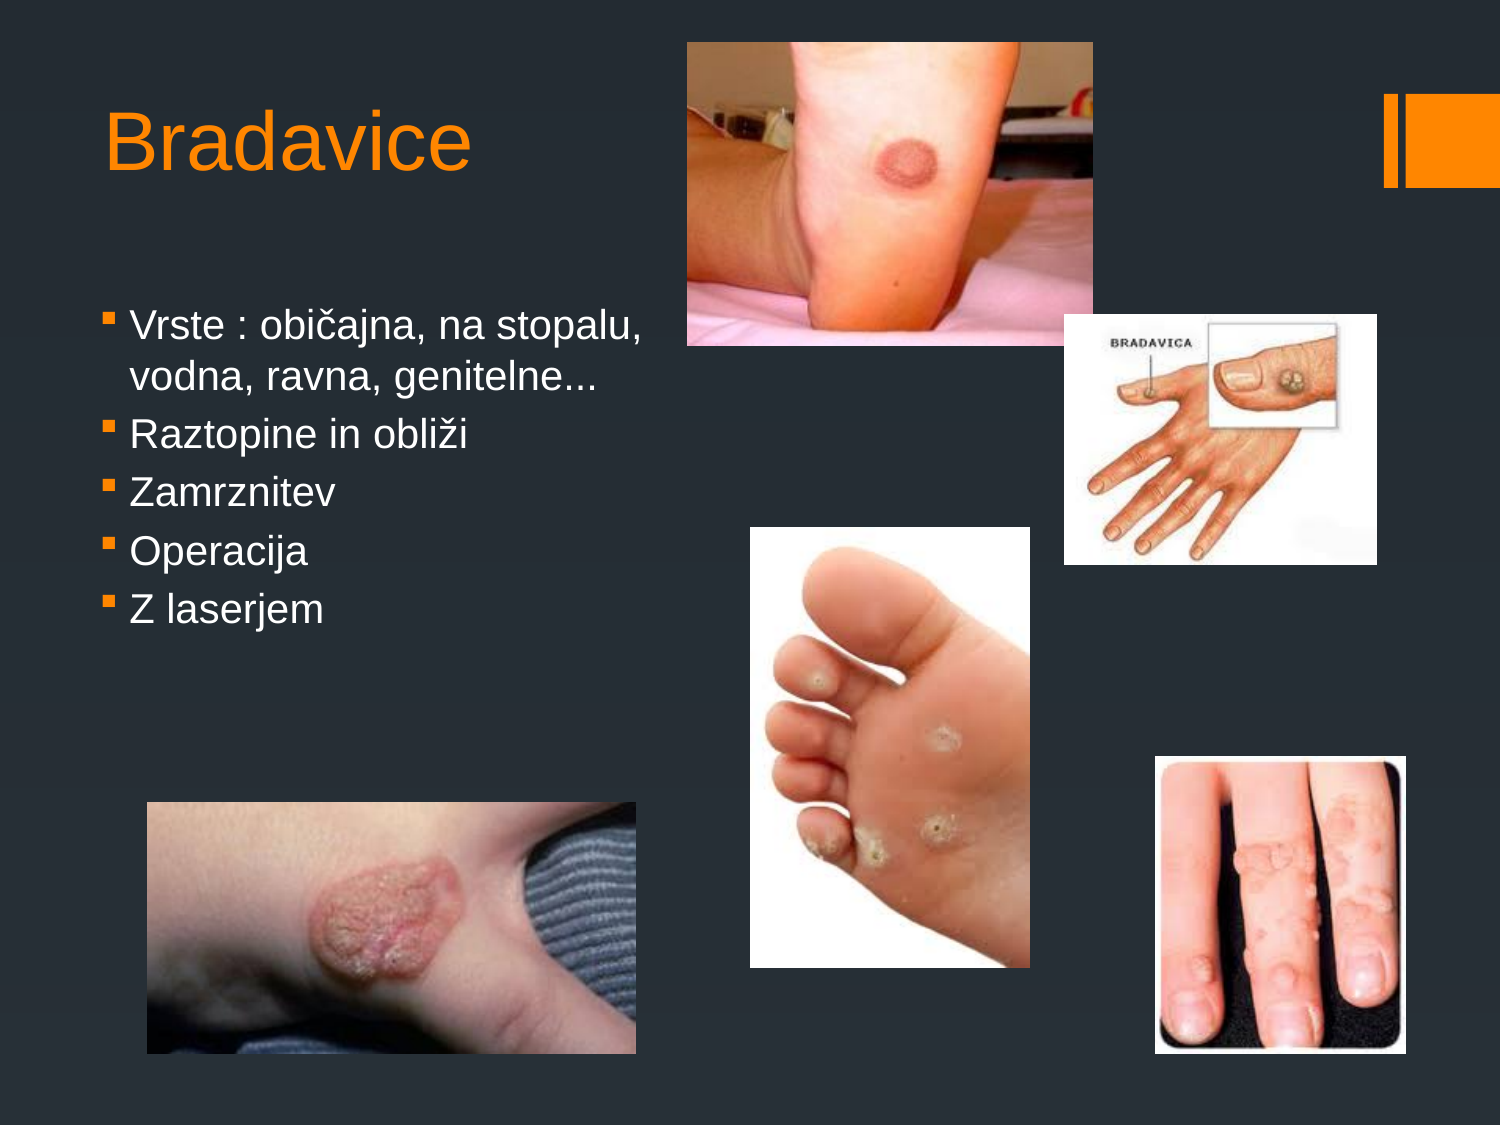

# Bradavice
Vrste : običajna, na stopalu, vodna, ravna, genitelne...
Raztopine in obliži
Zamrznitev
Operacija
Z laserjem